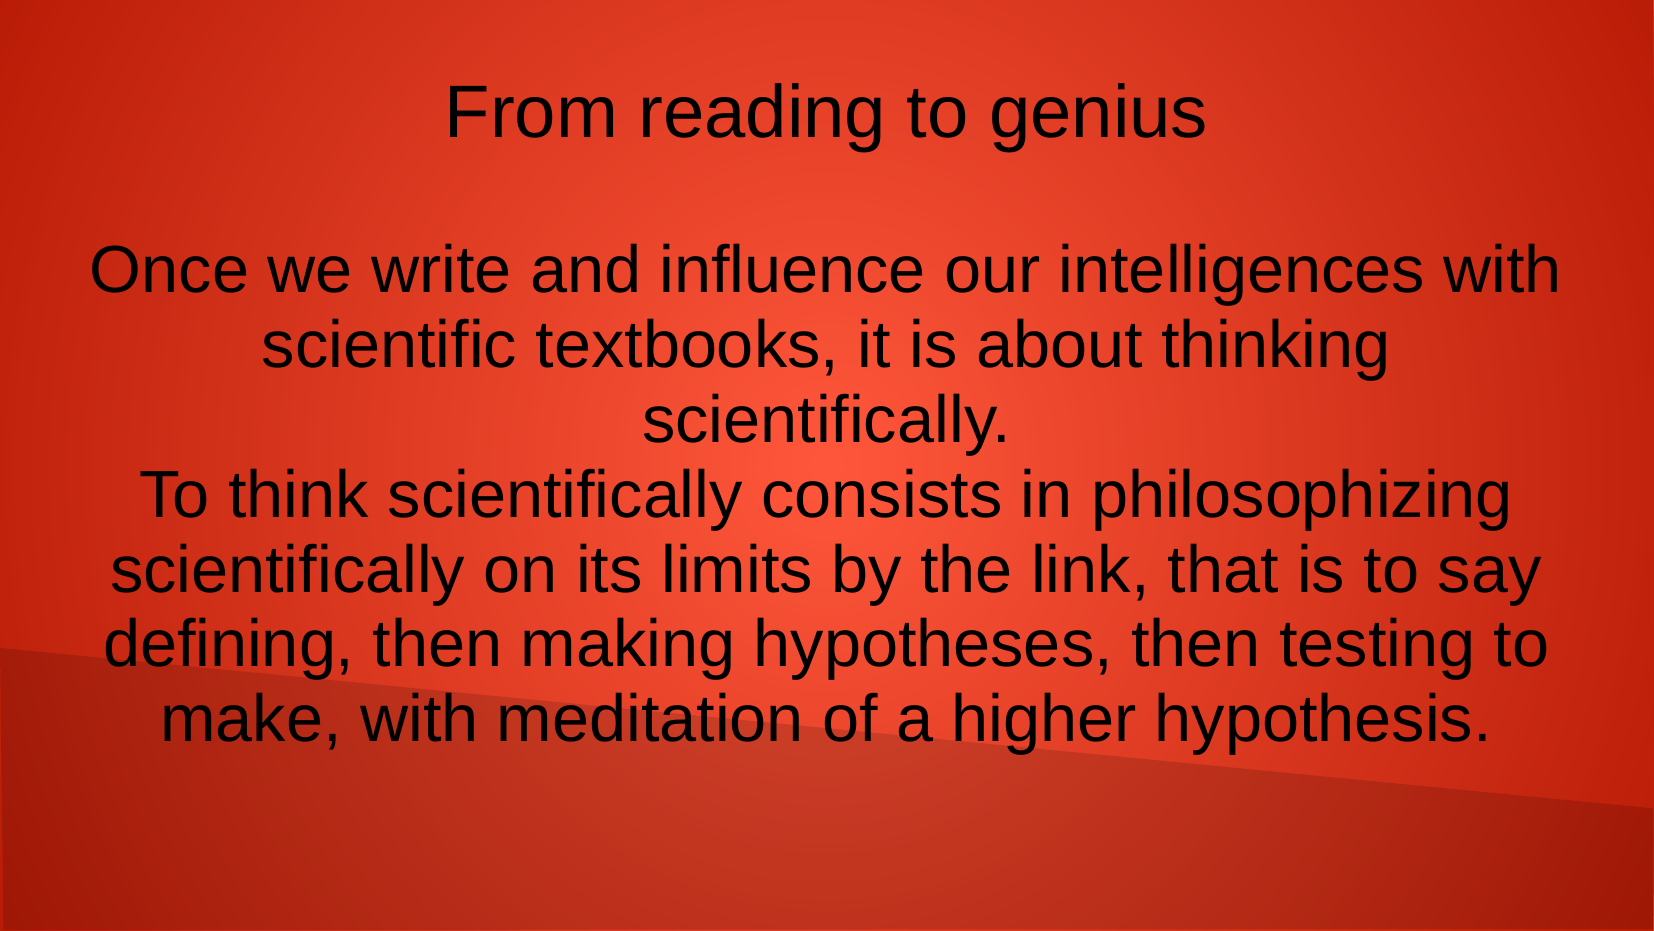

# From reading to genius
Once we write and influence our intelligences with scientific textbooks, it is about thinking scientifically.
To think scientifically consists in philosophizing scientifically on its limits by the link, that is to say defining, then making hypotheses, then testing to make, with meditation of a higher hypothesis.